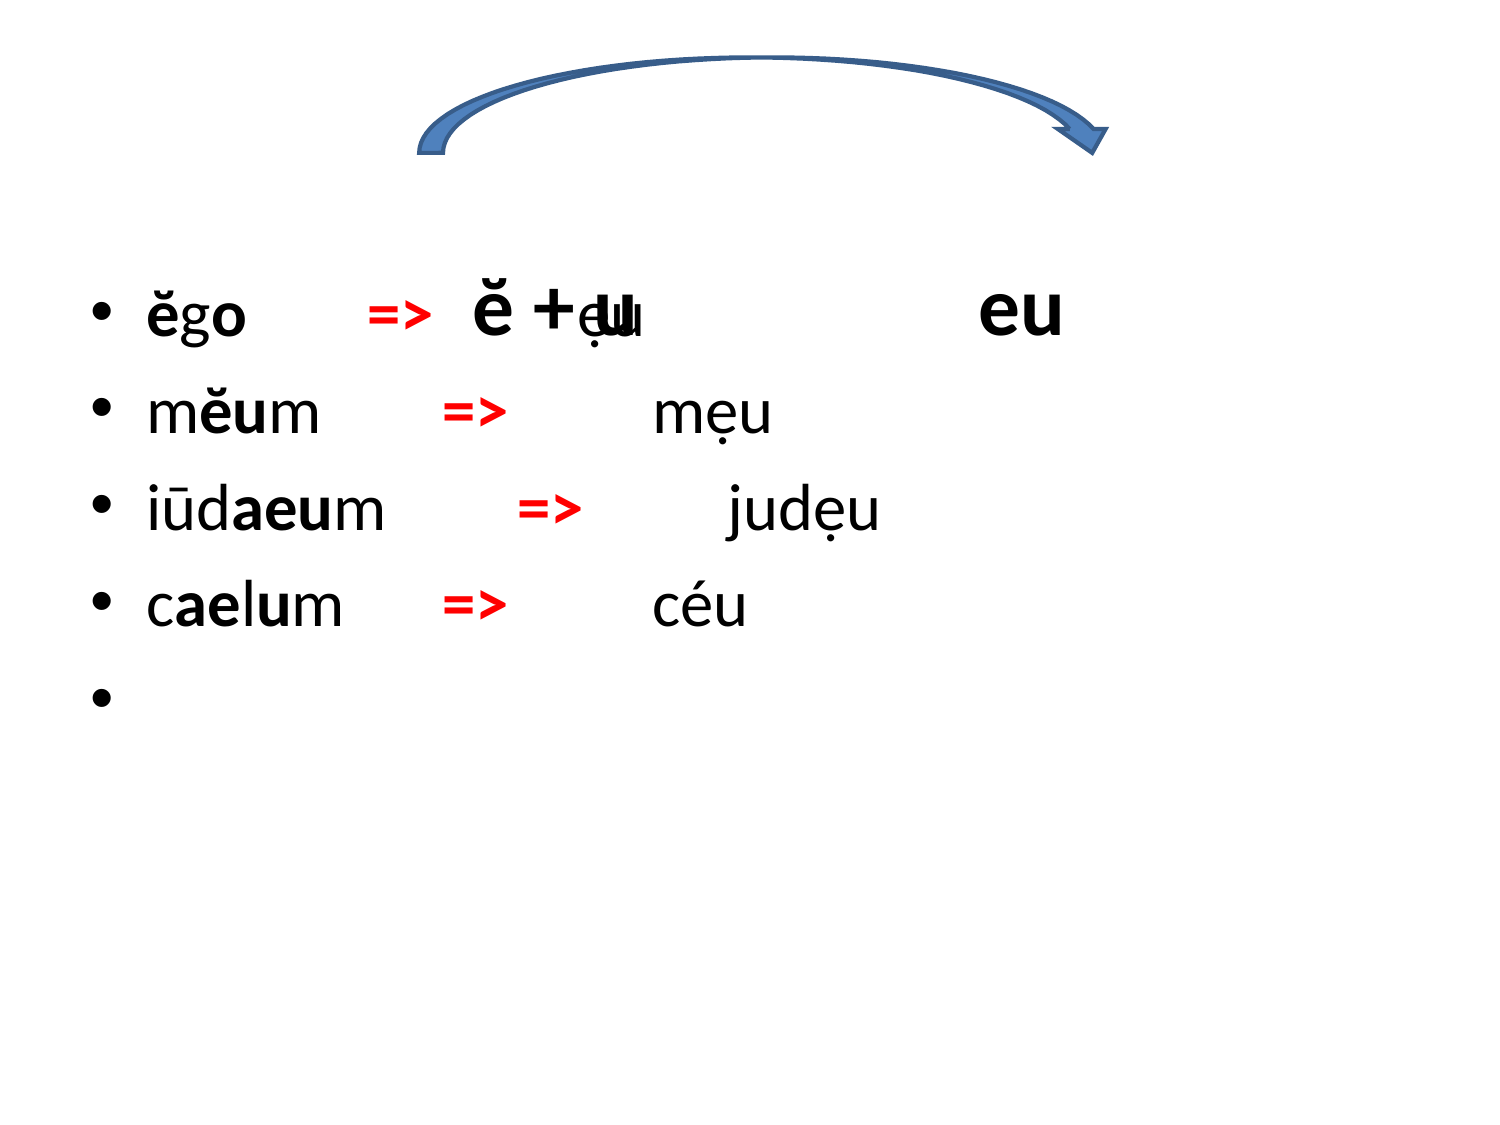

# ĕ + u 				 eu
ĕgo		 => 		ẹu
mĕum		 => 		mẹu
iūdaeum		 => 		judẹu
caelum		 => 		céu